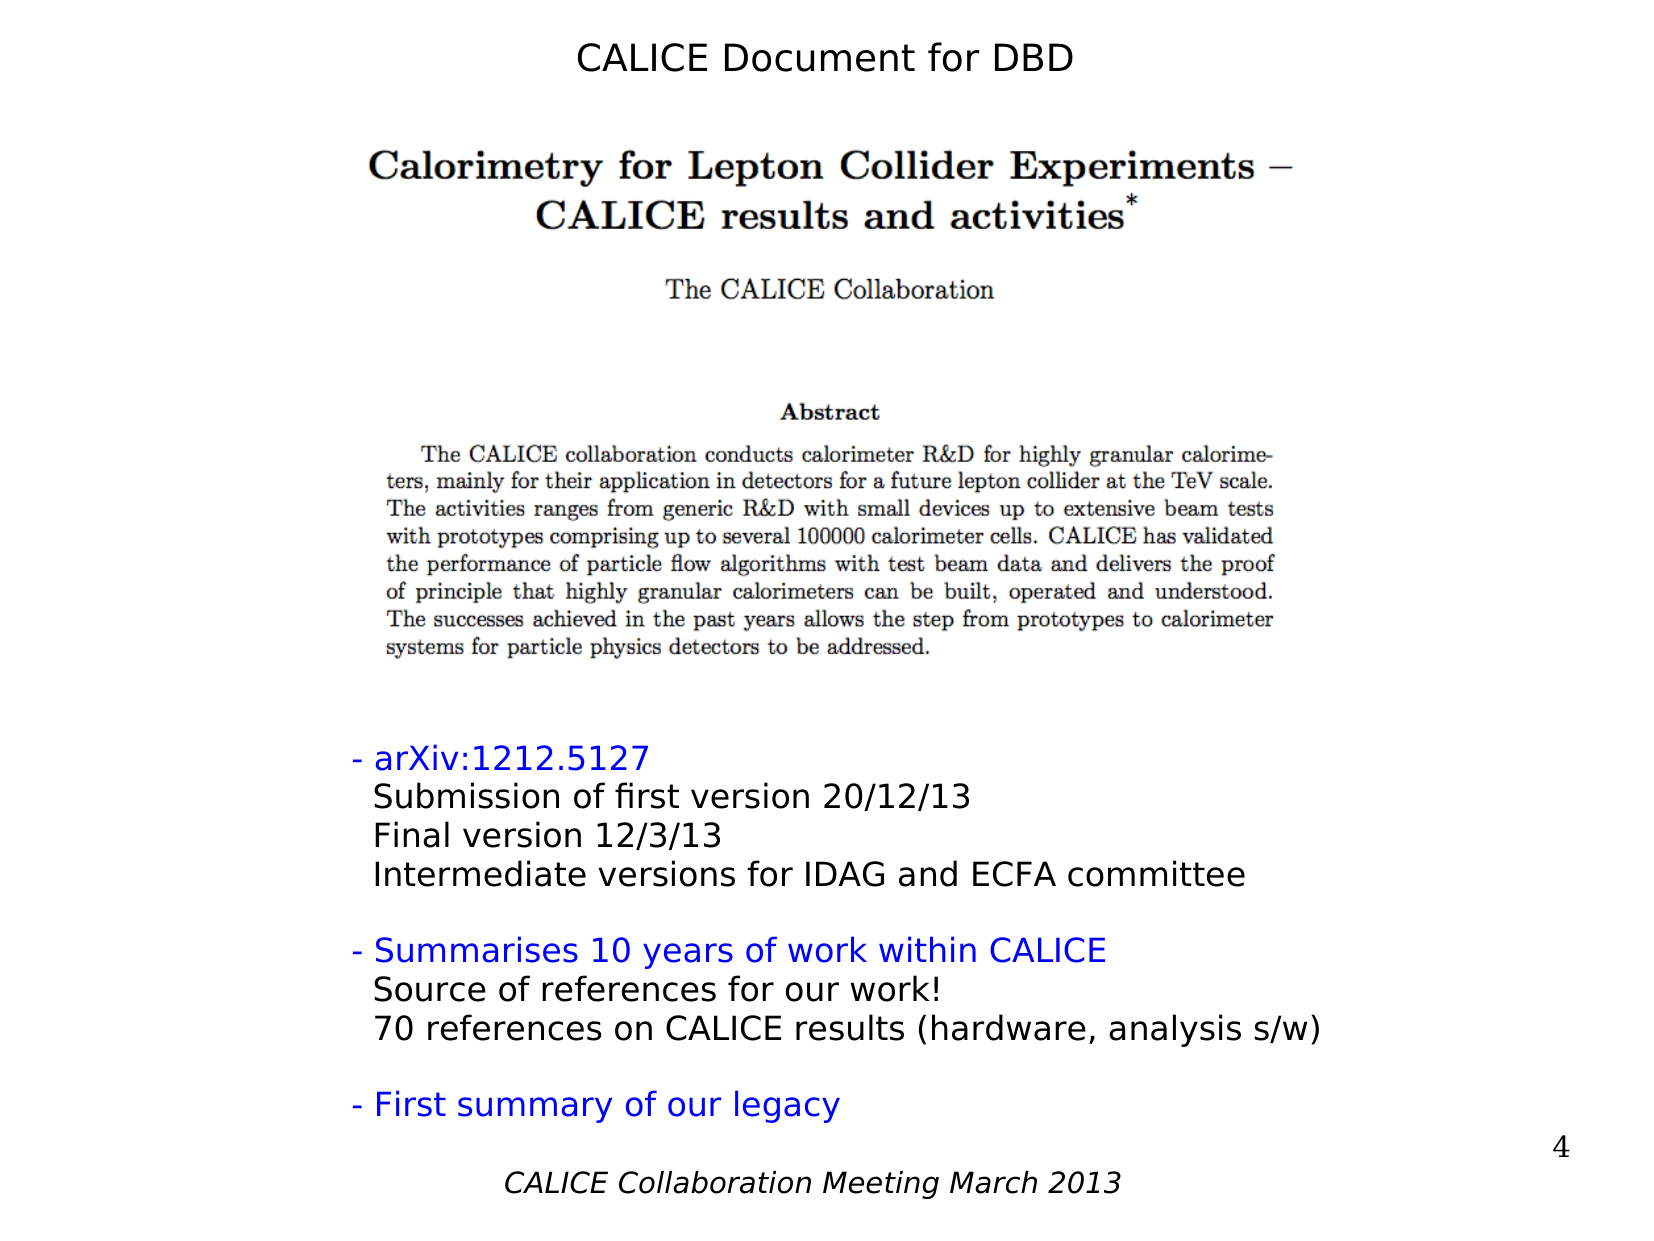

CALICE Document for DBD
- arXiv:1212.5127
 Submission of first version 20/12/13
 Final version 12/3/13
 Intermediate versions for IDAG and ECFA committee
- Summarises 10 years of work within CALICE
 Source of references for our work!
 70 references on CALICE results (hardware, analysis s/w)
- First summary of our legacy
4